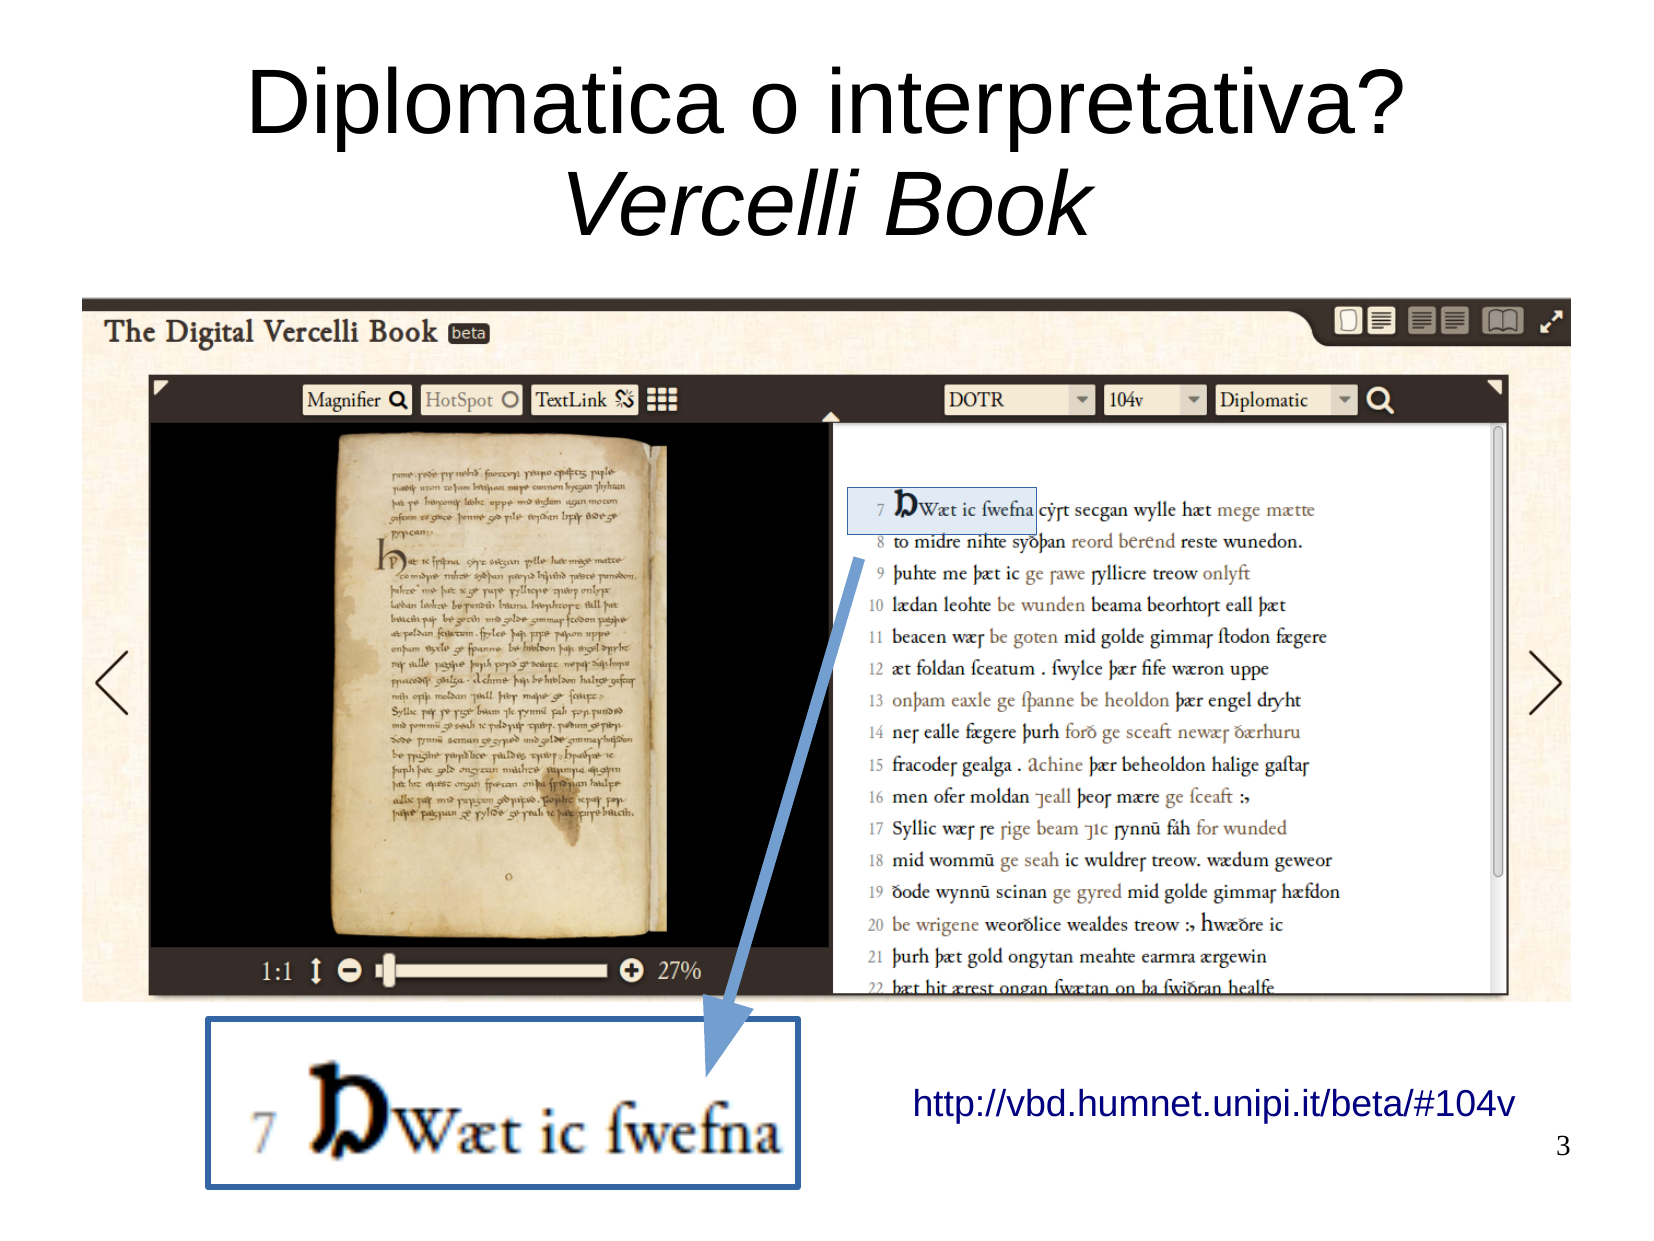

# Diplomatica o interpretativa? Vercelli Book
http://vbd.humnet.unipi.it/beta/#104v
3